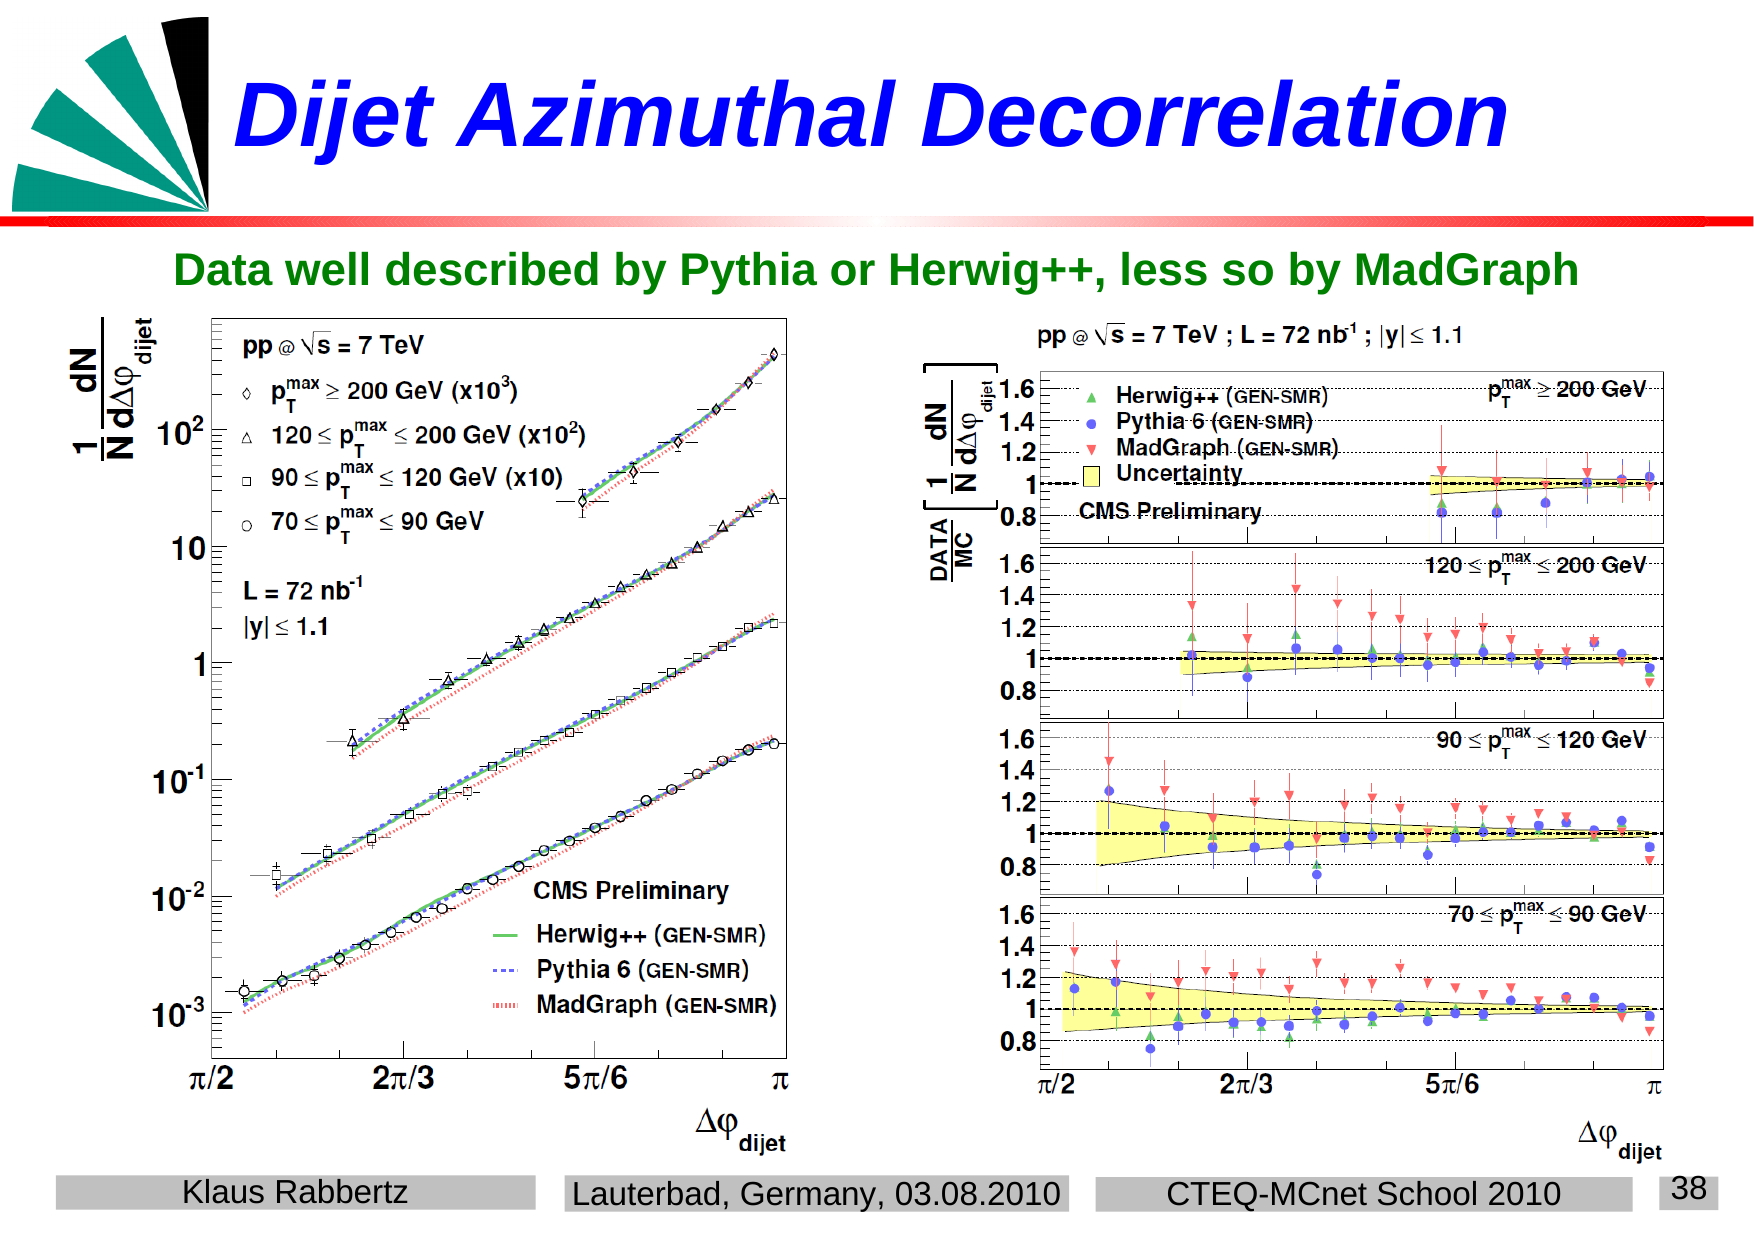

# Dijet Azimuthal Decorrelation
Data well described by Pythia or Herwig++, less so by MadGraph